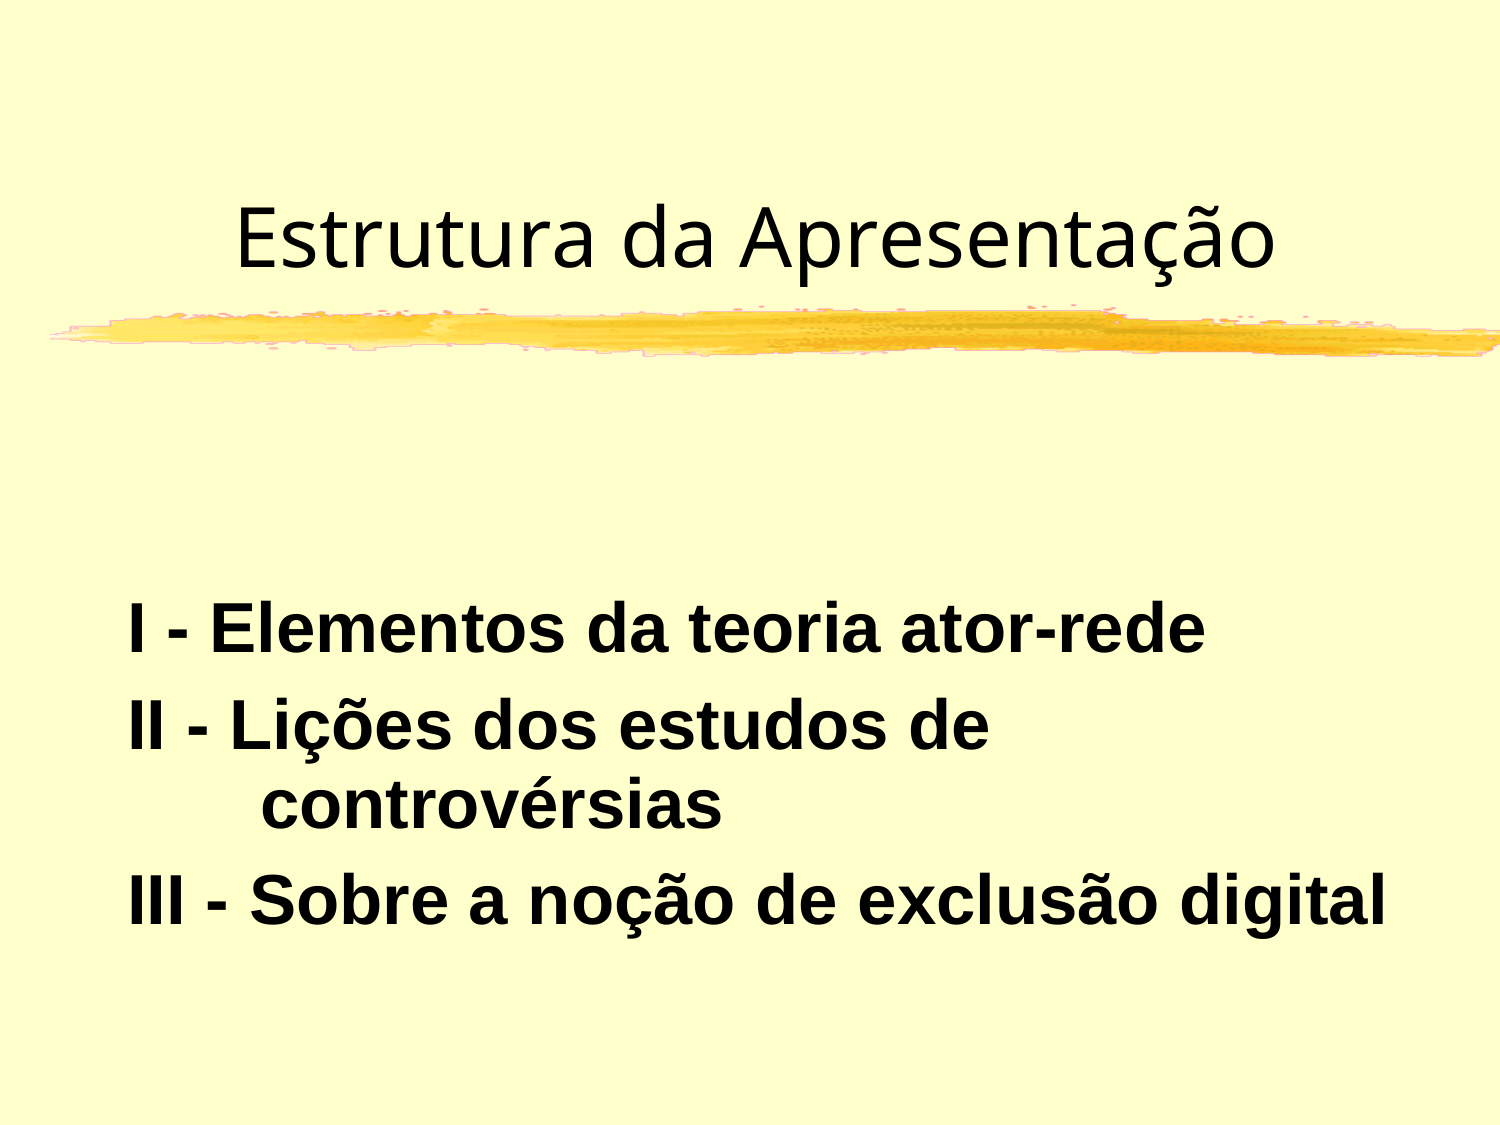

# Estrutura da Apresentação
I - Elementos da teoria ator-rede
II - Lições dos estudos de controvérsias
III - Sobre a noção de exclusão digital